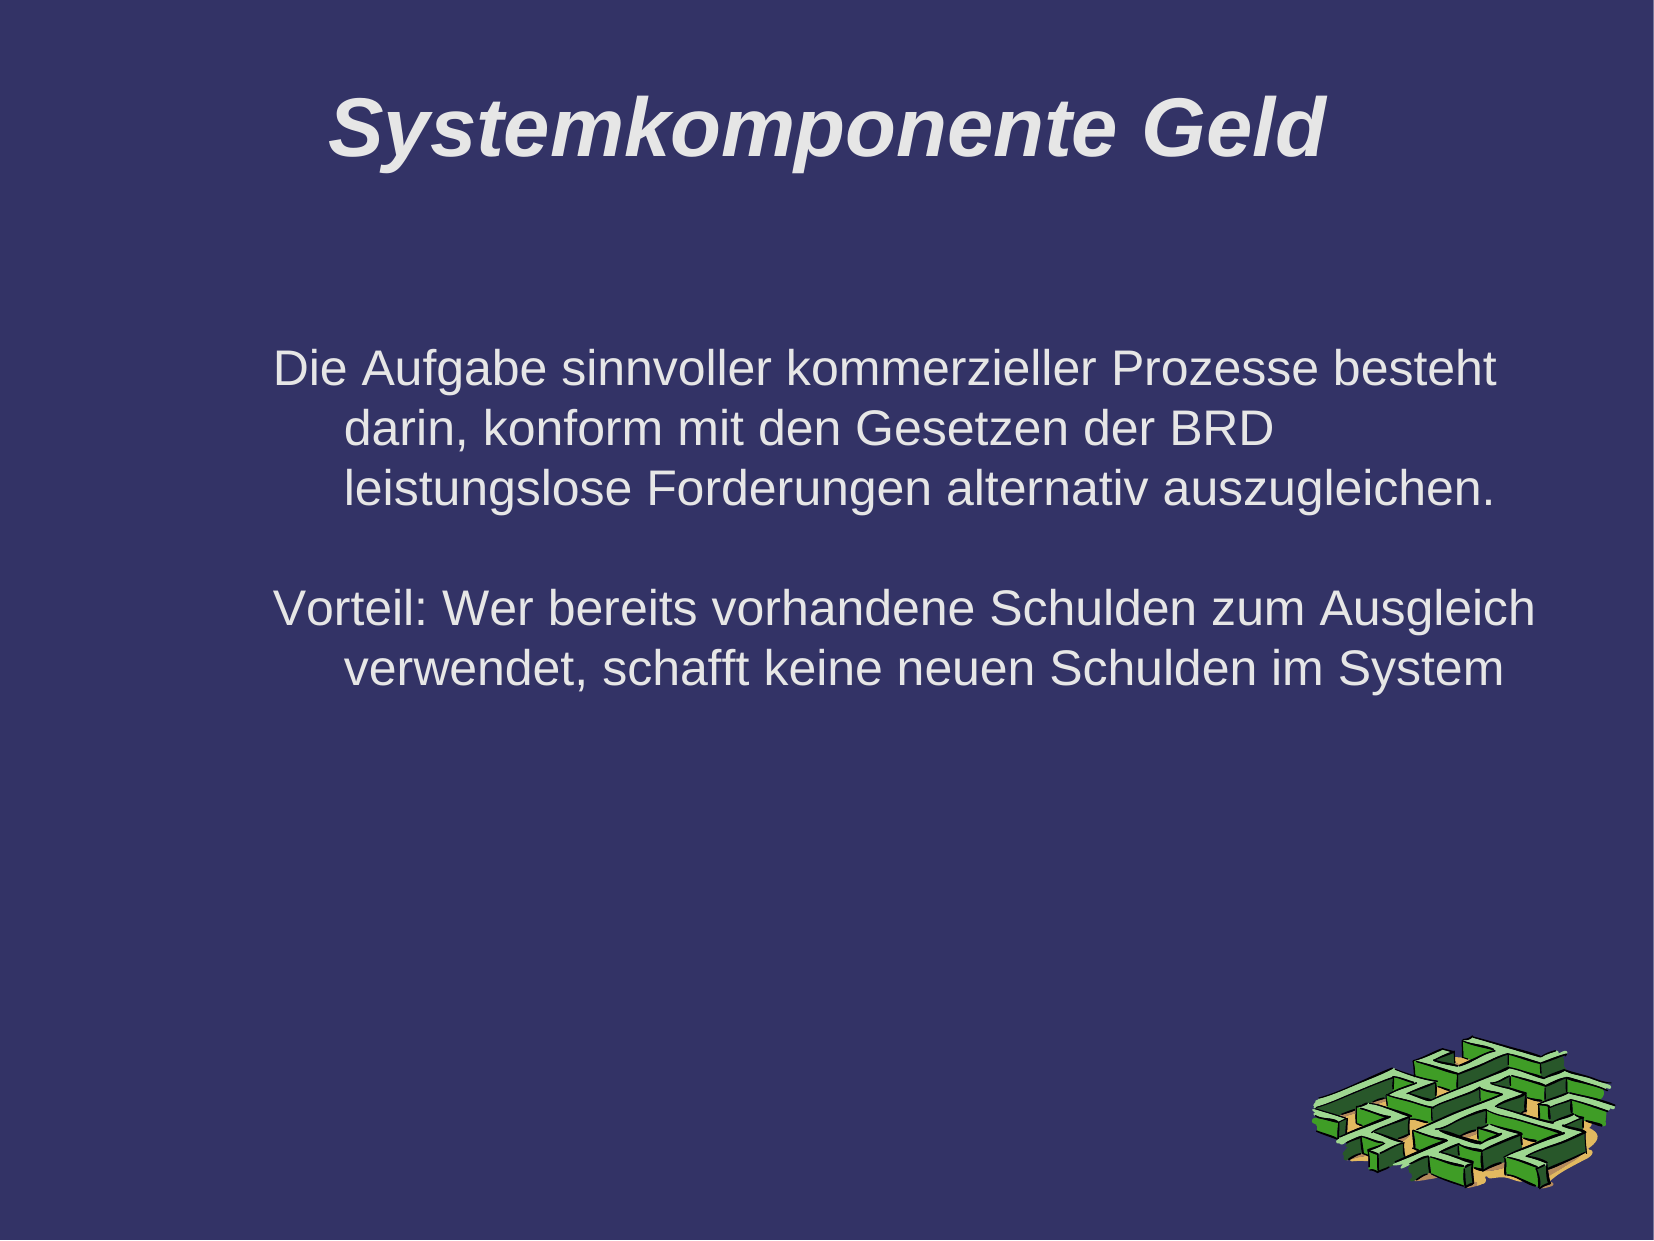

# Systemkomponente Geld
Die Aufgabe sinnvoller kommerzieller Prozesse besteht darin, konform mit den Gesetzen der BRD leistungslose Forderungen alternativ auszugleichen.
Vorteil: Wer bereits vorhandene Schulden zum Ausgleich verwendet, schafft keine neuen Schulden im System